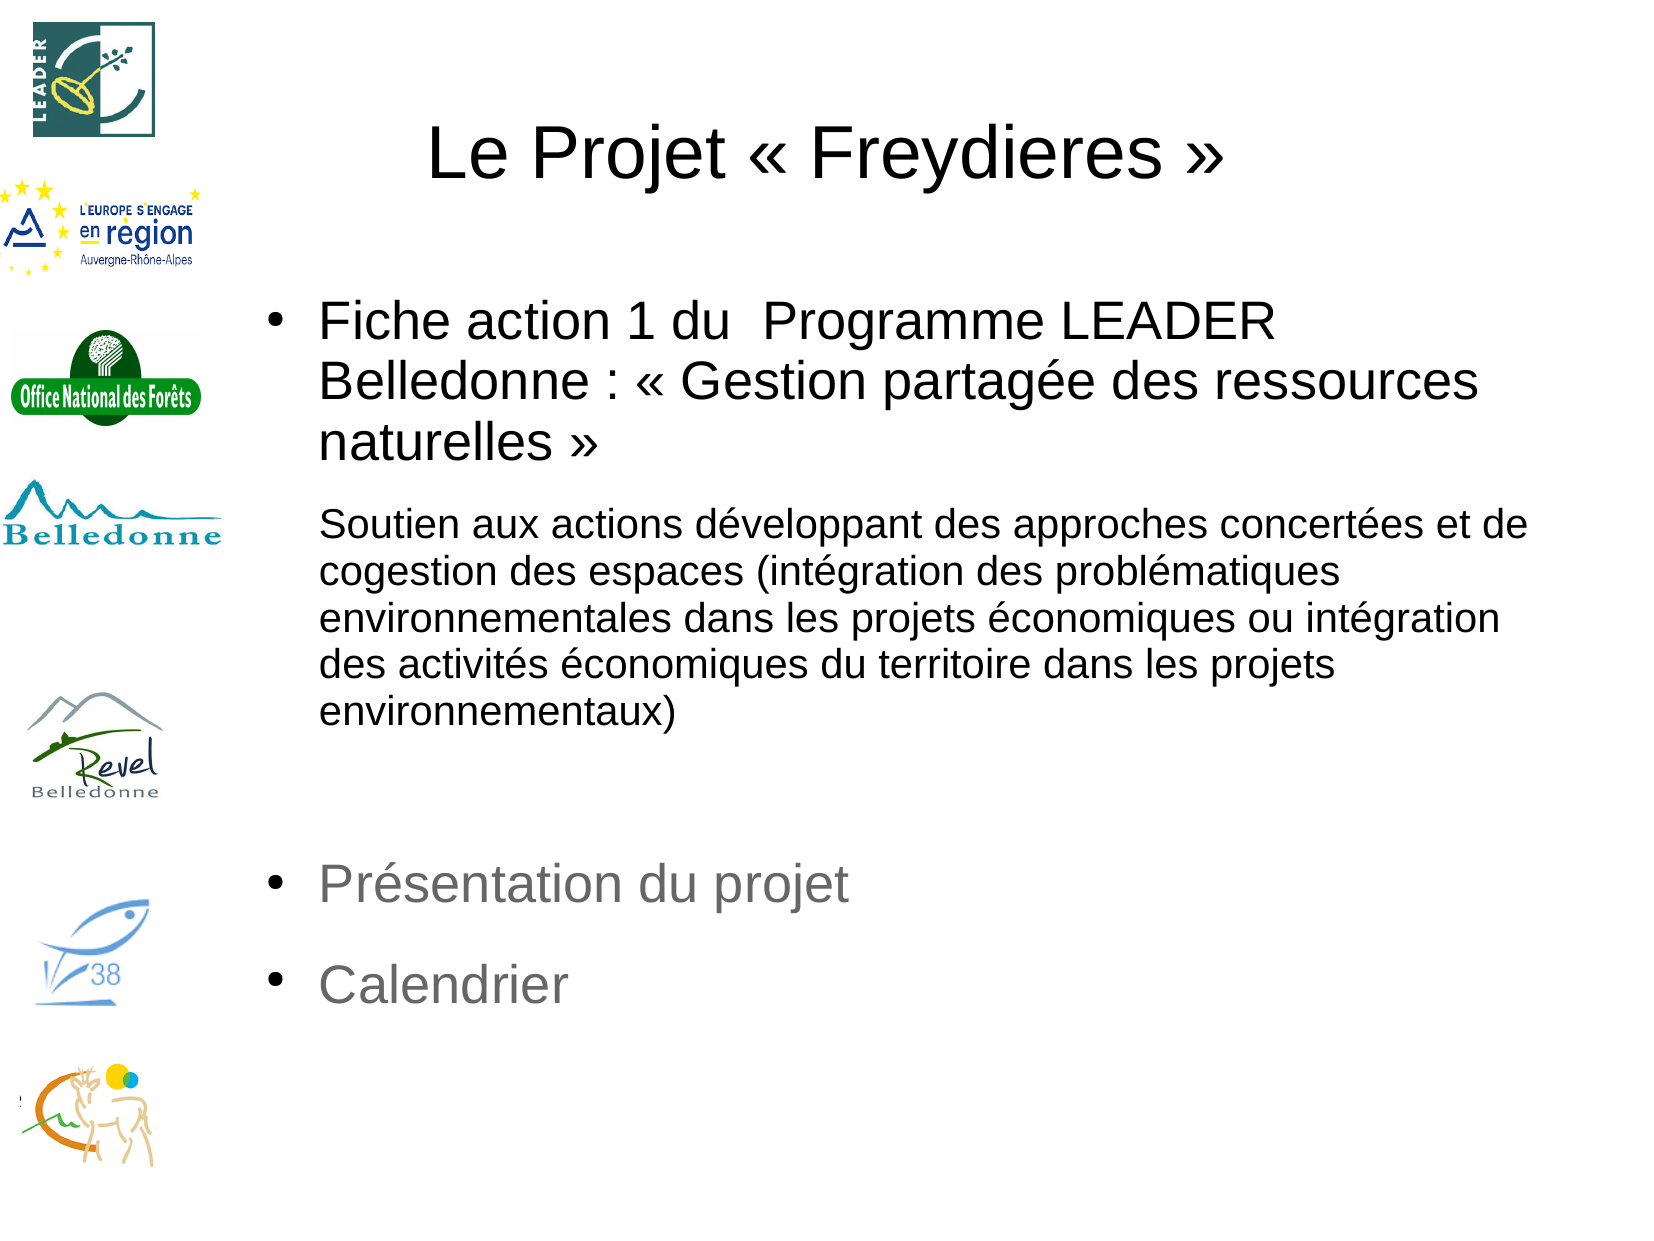

# Le Projet « Freydieres »
Fiche action 1 du  Programme LEADER Belledonne : « Gestion partagée des ressources naturelles »
Soutien aux actions développant des approches concertées et de cogestion des espaces (intégration des problématiques environnementales dans les projets économiques ou intégration des activités économiques du territoire dans les projets environnementaux)
Présentation du projet
Calendrier